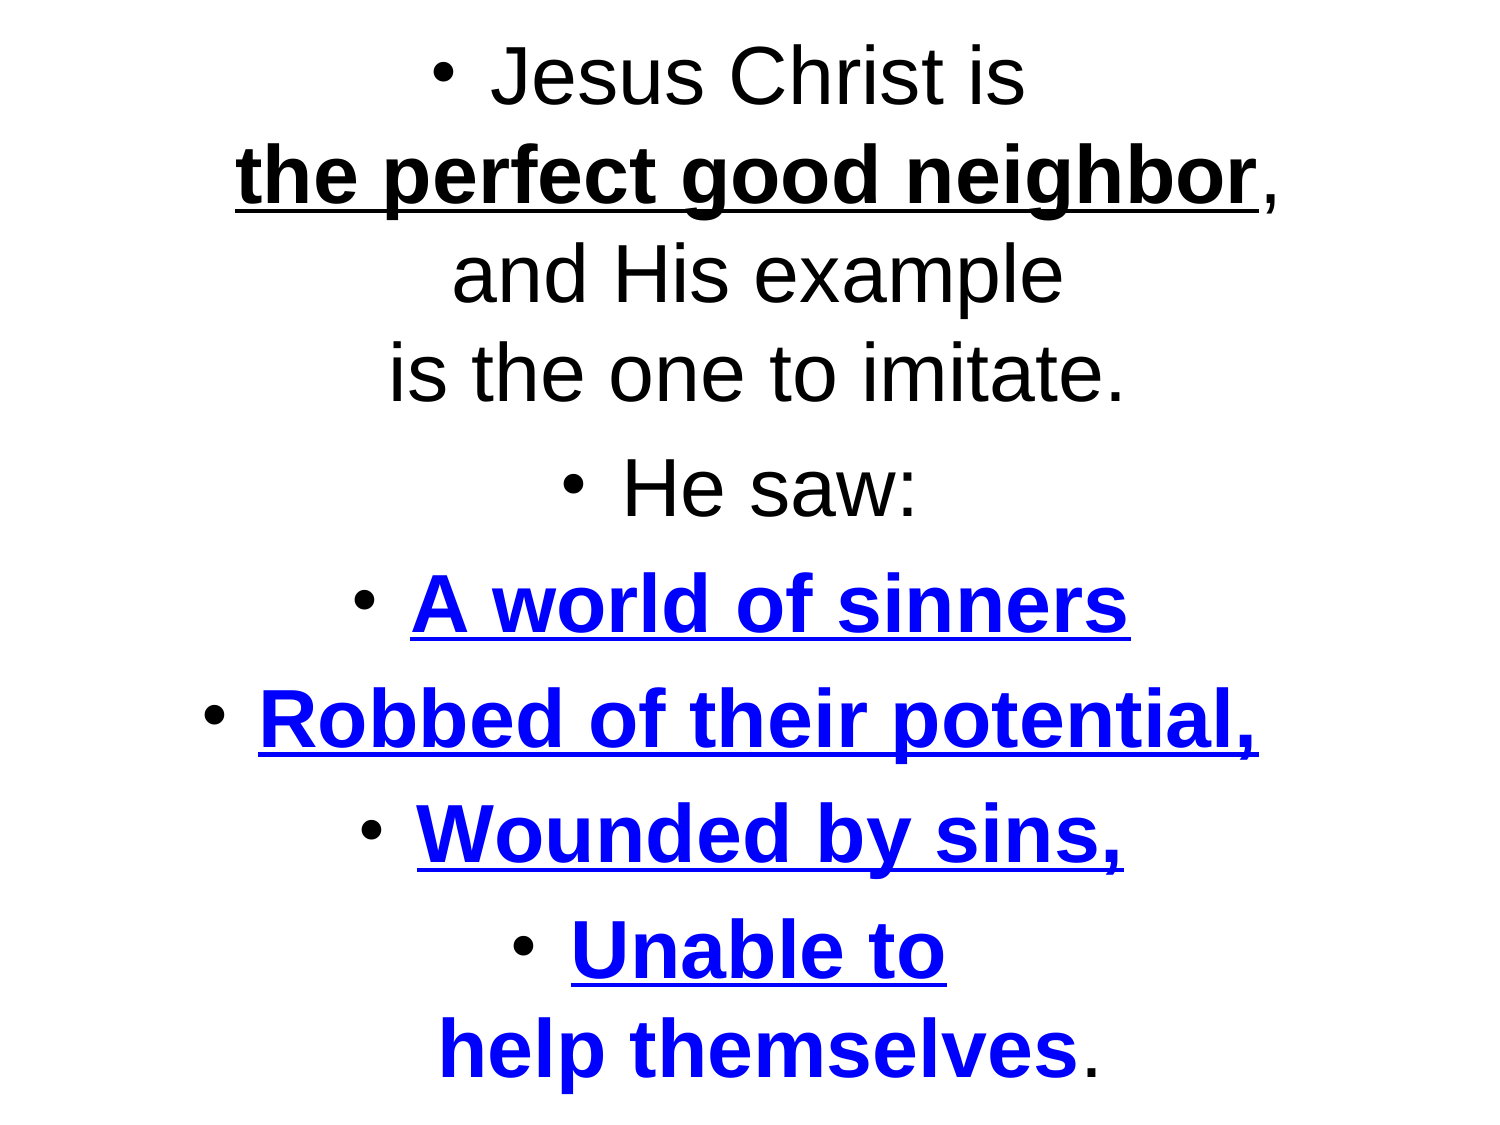

# Jesus Christ is the perfect good neighbor, and His example is the one to imitate.
He saw:
A world of sinners
Robbed of their potential,
Wounded by sins,
Unable to
help themselves.
51